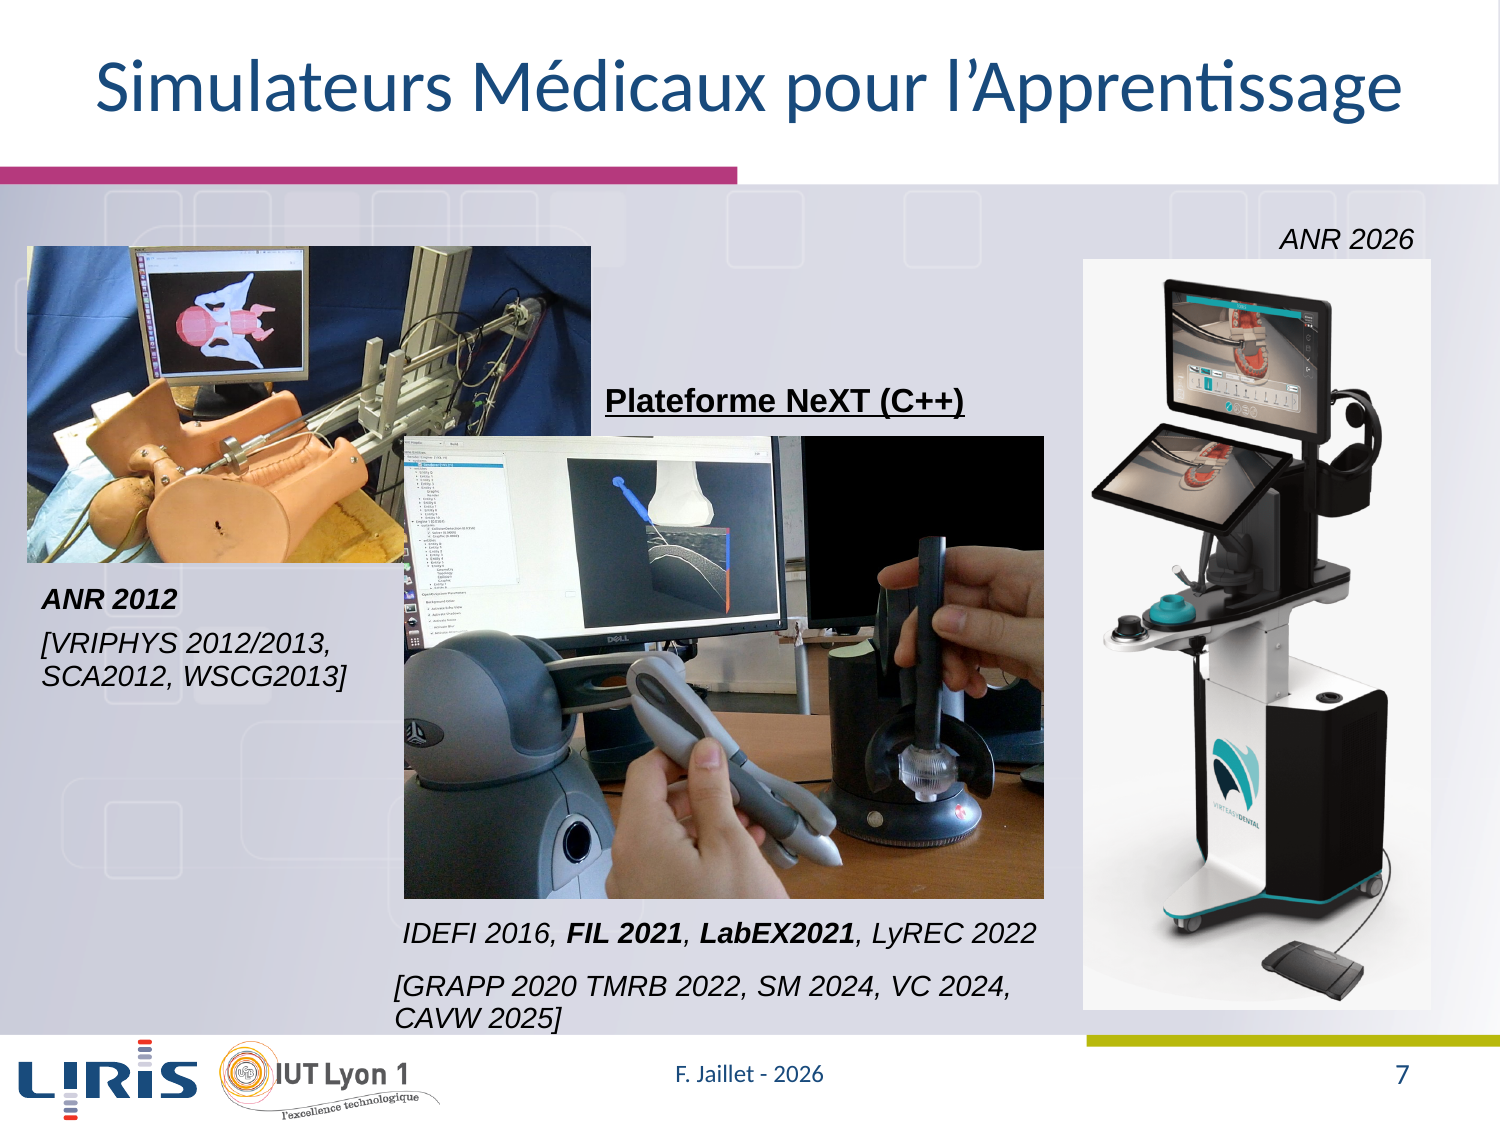

# Simulateurs Médicaux pour l’Apprentissage
ANR 2026
Plateforme NeXT (C++)
ANR 2012
[VRIPHYS 2012/2013, SCA2012, WSCG2013]
IDEFI 2016, FIL 2021, LabEX2021, LyREC 2022
[GRAPP 2020 TMRB 2022, SM 2024, VC 2024, CAVW 2025]
F. Jaillet - 2026